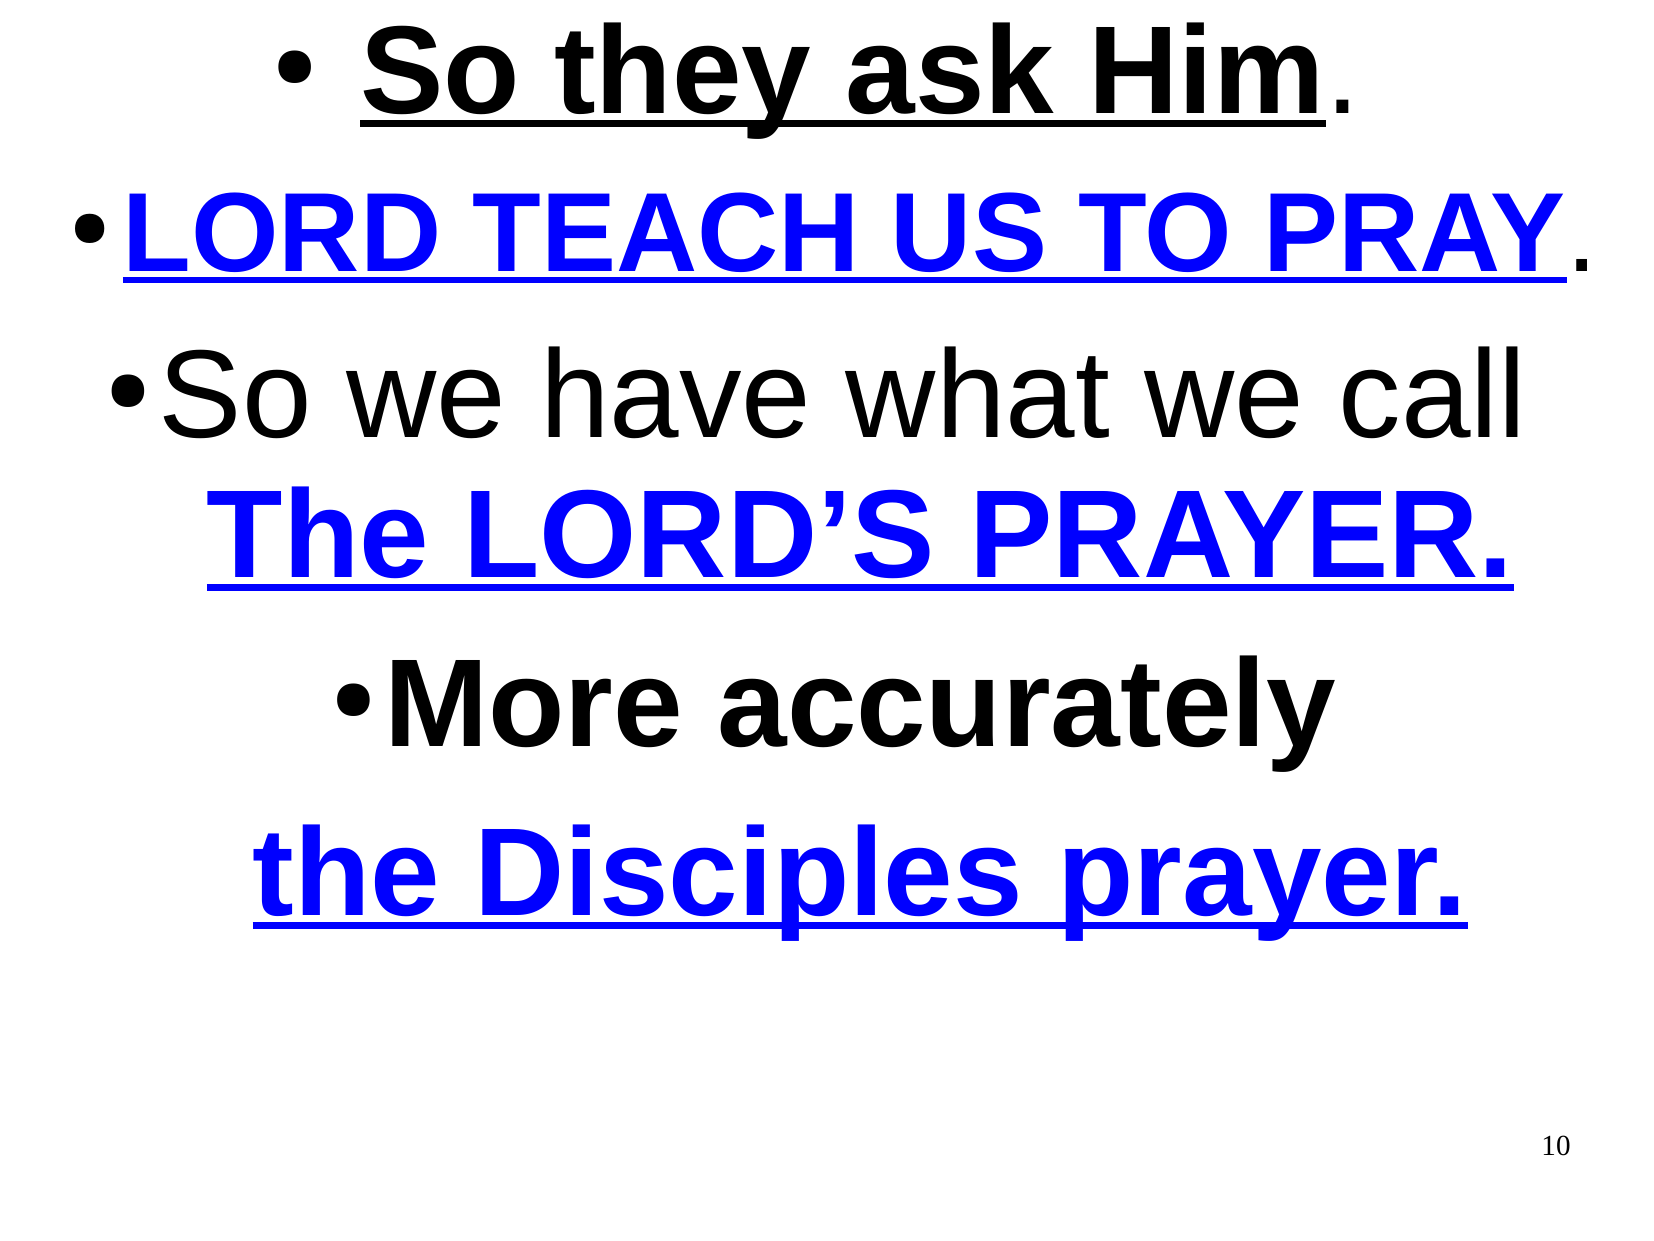

# So they ask Him.
LORD TEACH US TO PRAY.
So we have what we call
The LORD’S PRAYER.
More accurately
the Disciples prayer.
10